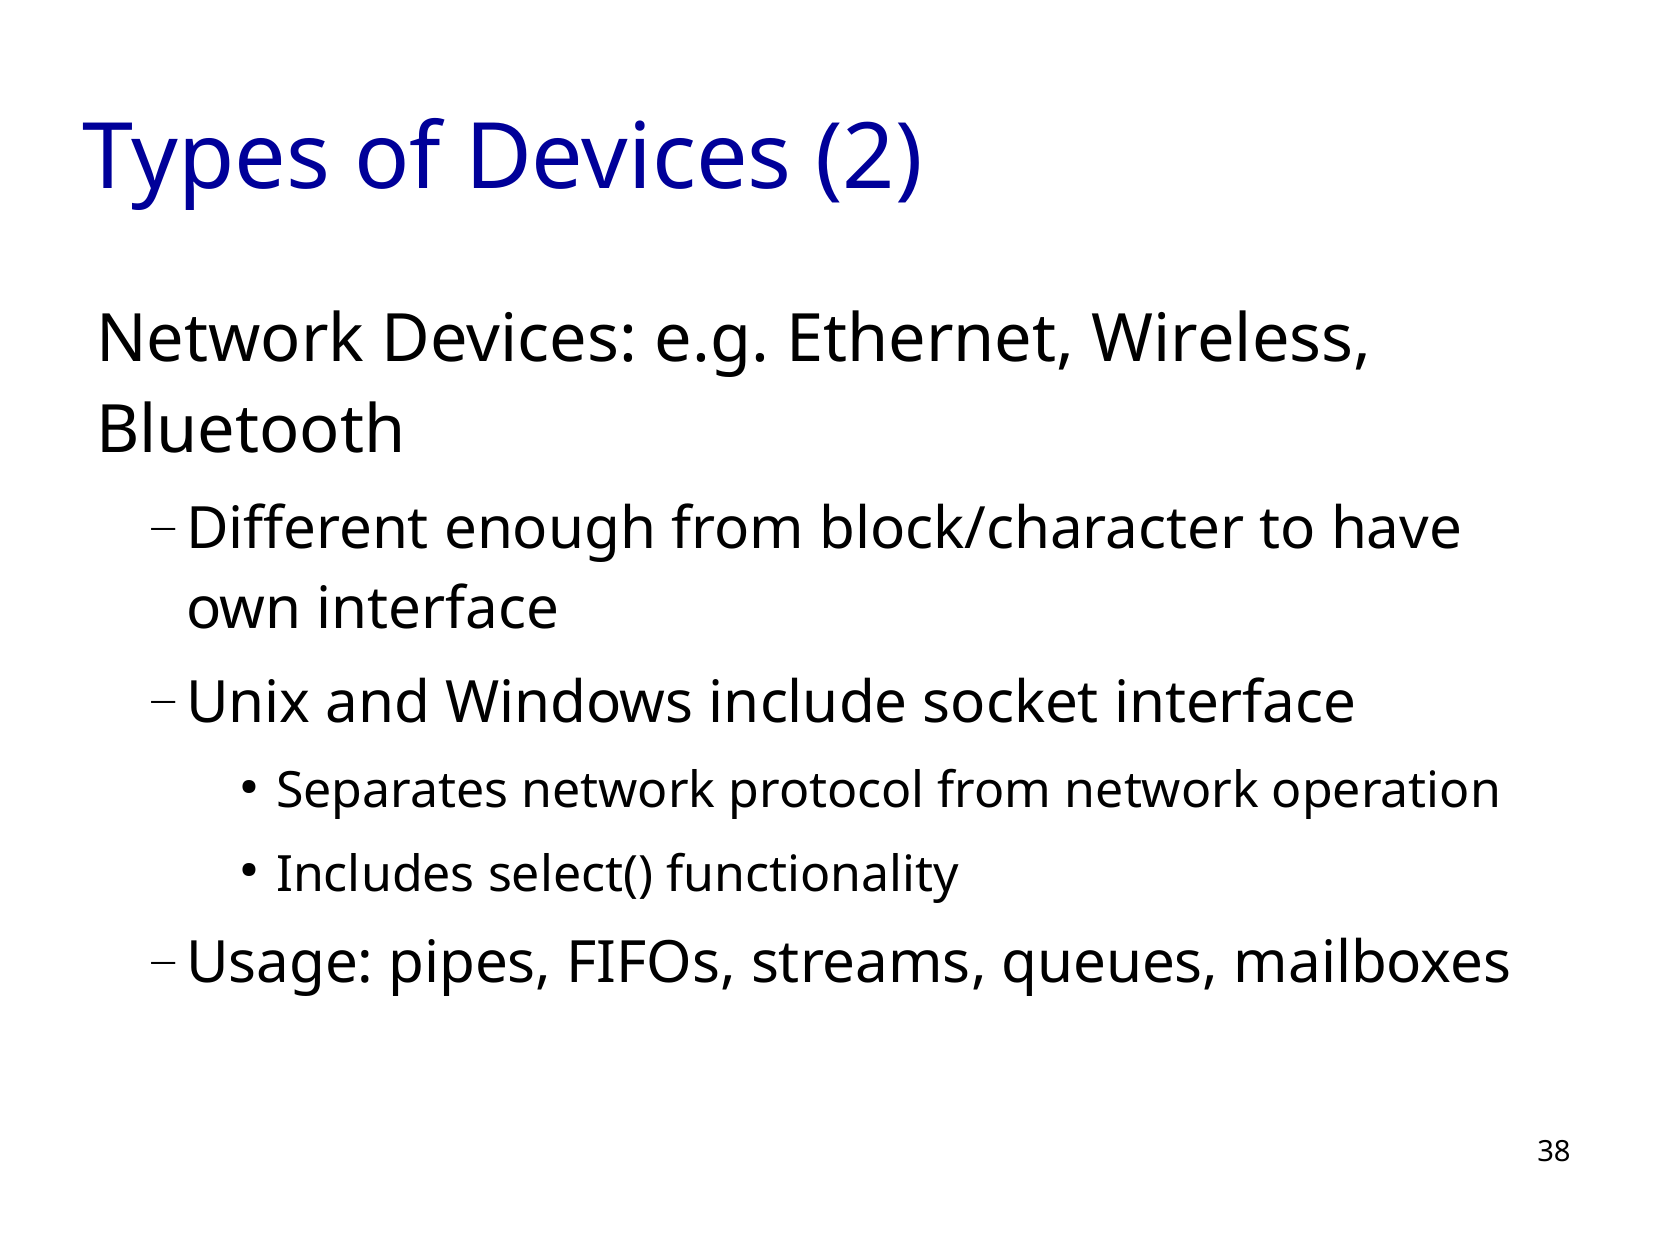

# Types of Devices (2)
Network Devices: e.g. Ethernet, Wireless, Bluetooth
Different enough from block/character to have own interface
Unix and Windows include socket interface
Separates network protocol from network operation
Includes select() functionality
Usage: pipes, FIFOs, streams, queues, mailboxes
38